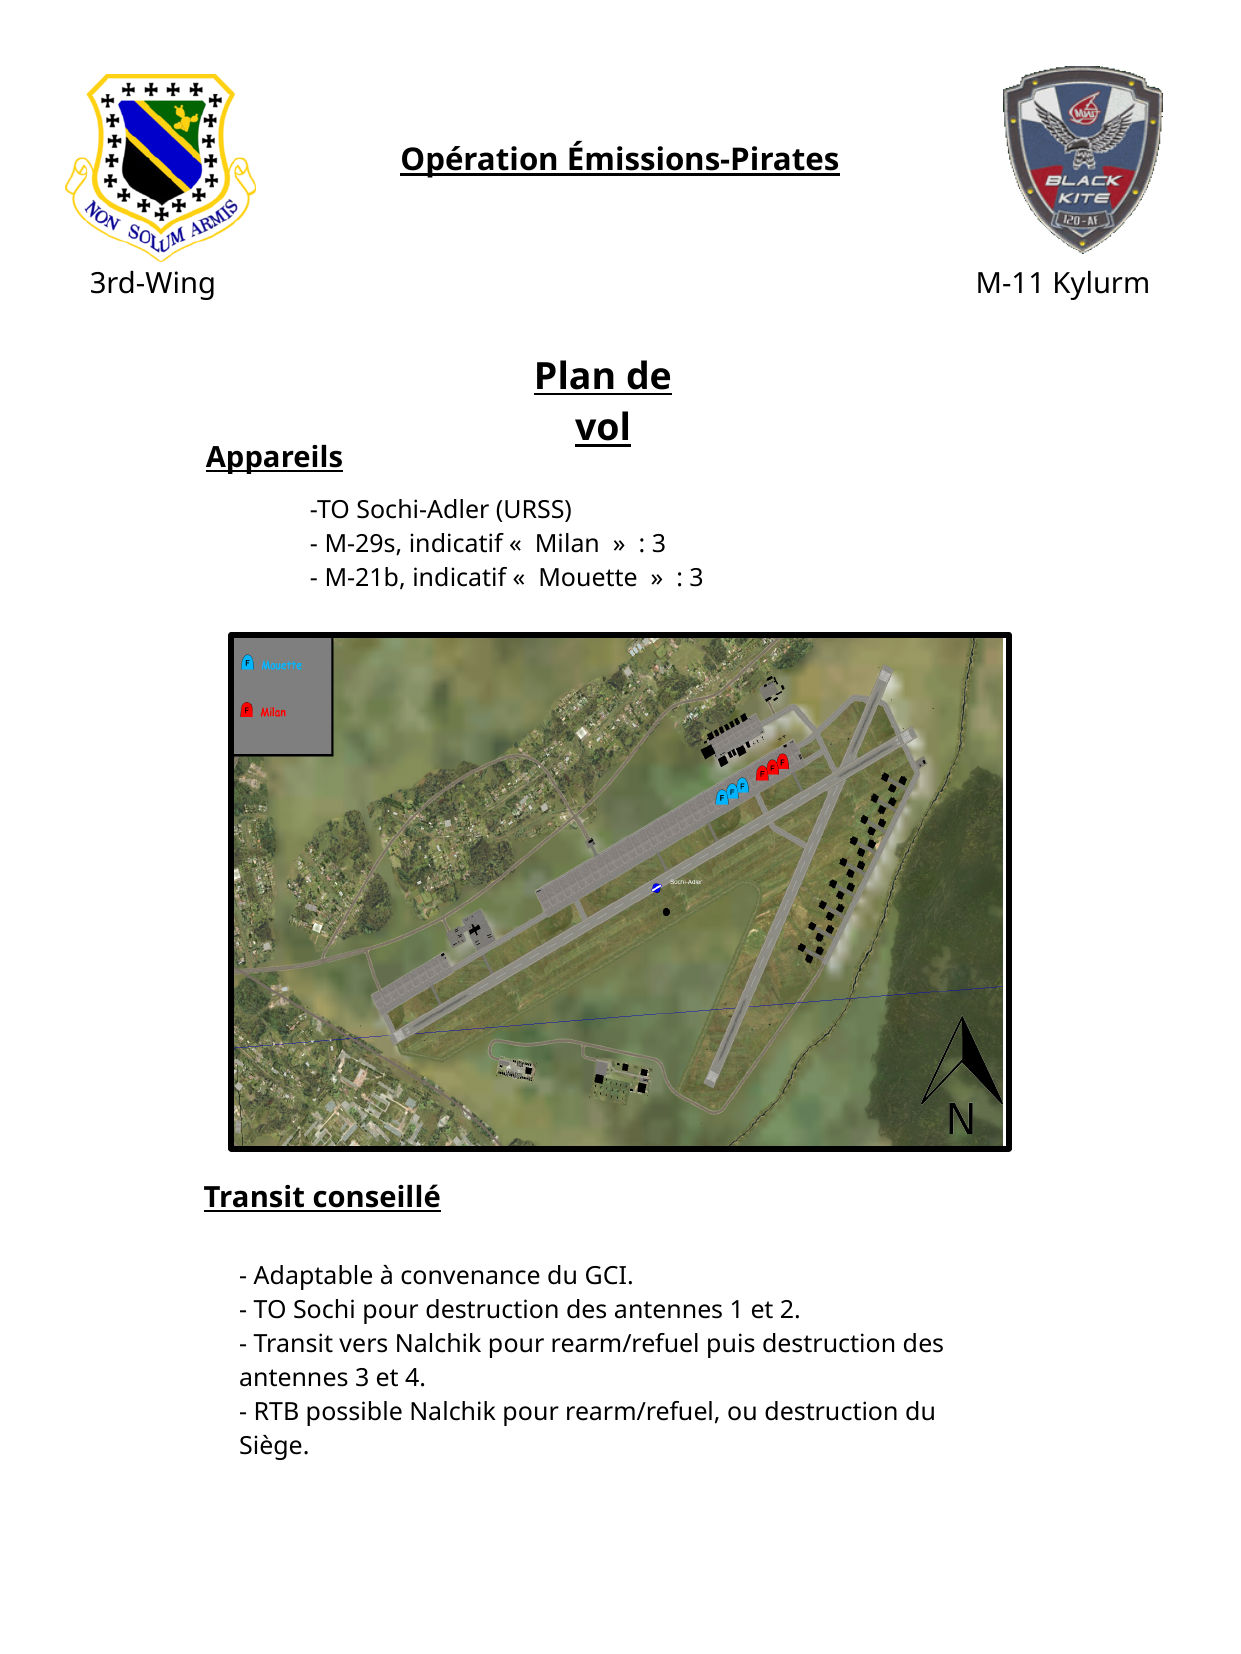

# Opération Émissions-Pirates 3rd-Wing											M-11 Kylurm
Plan de vol
Appareils
-TO Sochi-Adler (URSS)
- M-29s, indicatif «  Milan  »  : 3
- M-21b, indicatif «  Mouette  »  : 3
Transit conseillé
- Adaptable à convenance du GCI.
- TO Sochi pour destruction des antennes 1 et 2.
- Transit vers Nalchik pour rearm/refuel puis destruction des antennes 3 et 4.
- RTB possible Nalchik pour rearm/refuel, ou destruction du Siège.